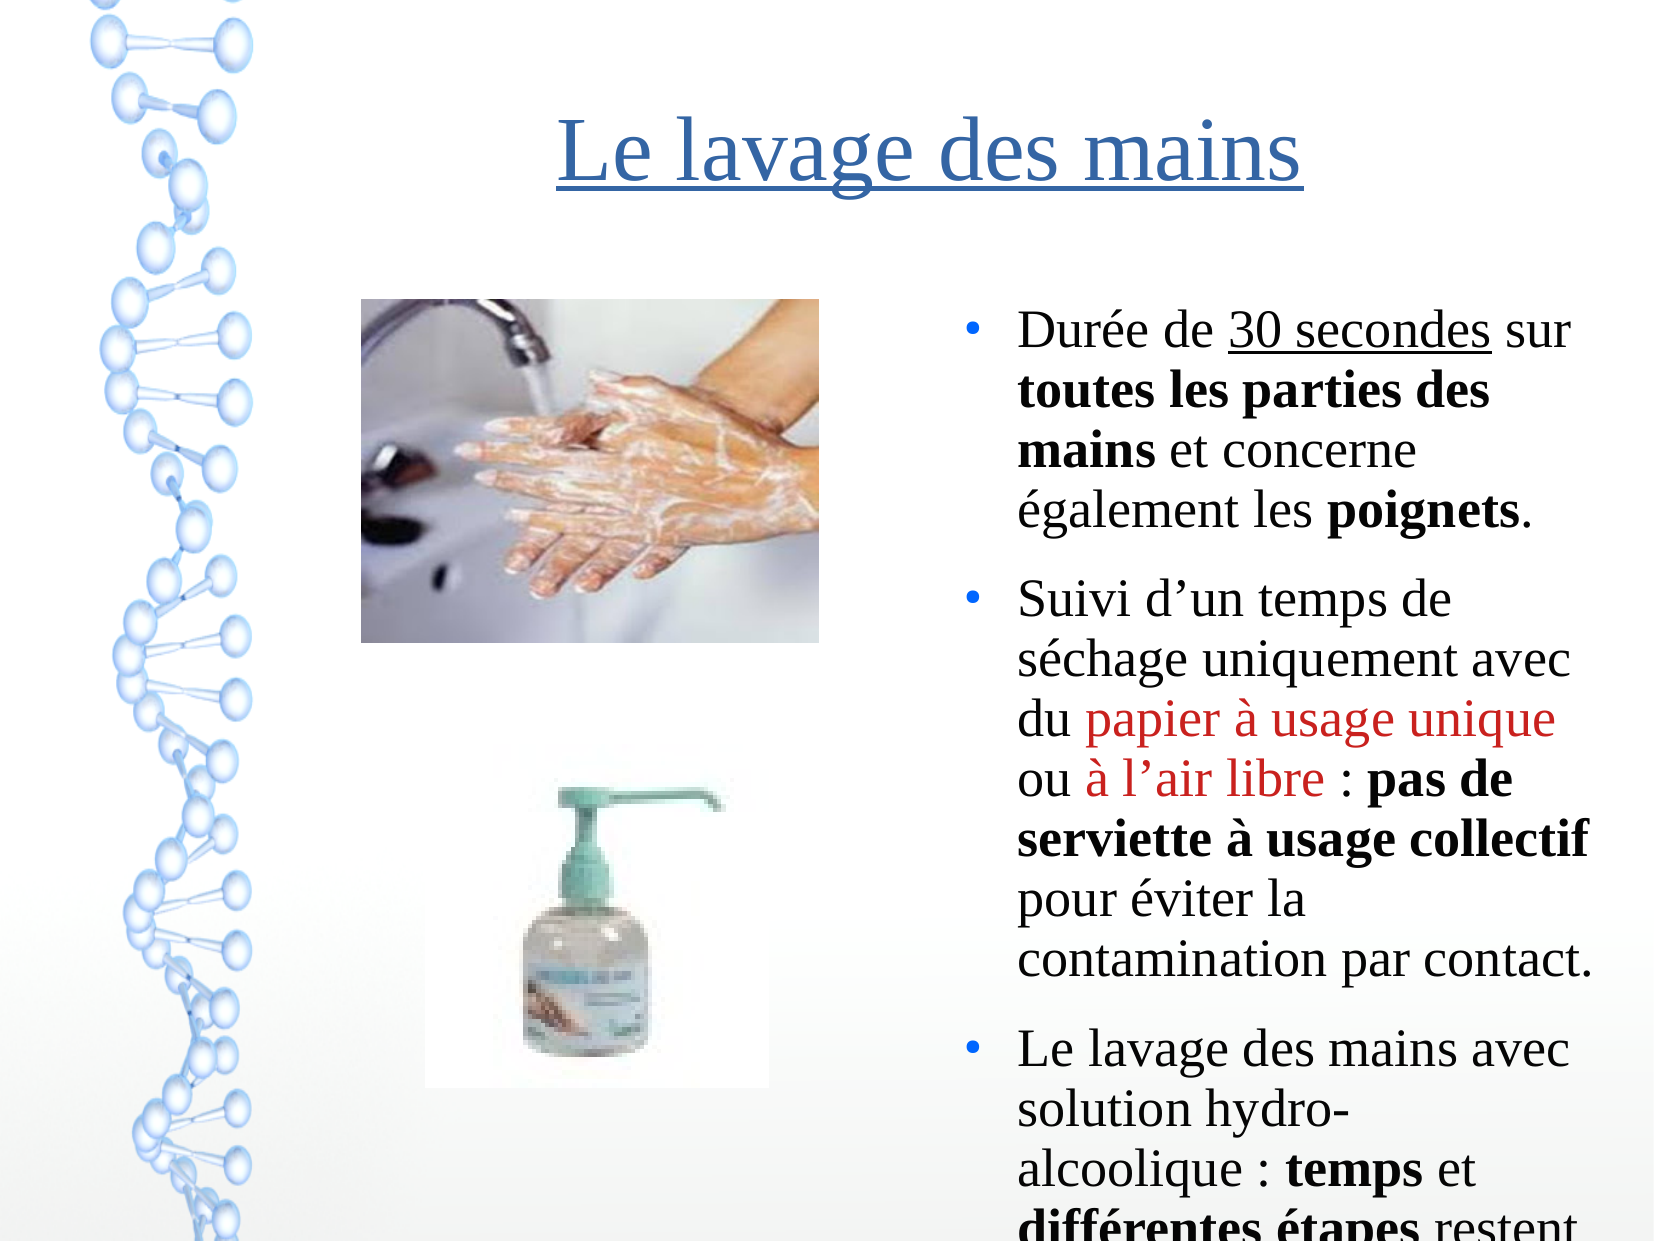

# Le lavage des mains
Durée de 30 secondes sur toutes les parties des mains et concerne également les poignets.
Suivi d’un temps de séchage uniquement avec du papier à usage unique ou à l’air libre : pas de serviette à usage collectif pour éviter la contamination par contact.
Le lavage des mains avec solution hydro-alcoolique : temps et différentes étapes restent les mêmes.